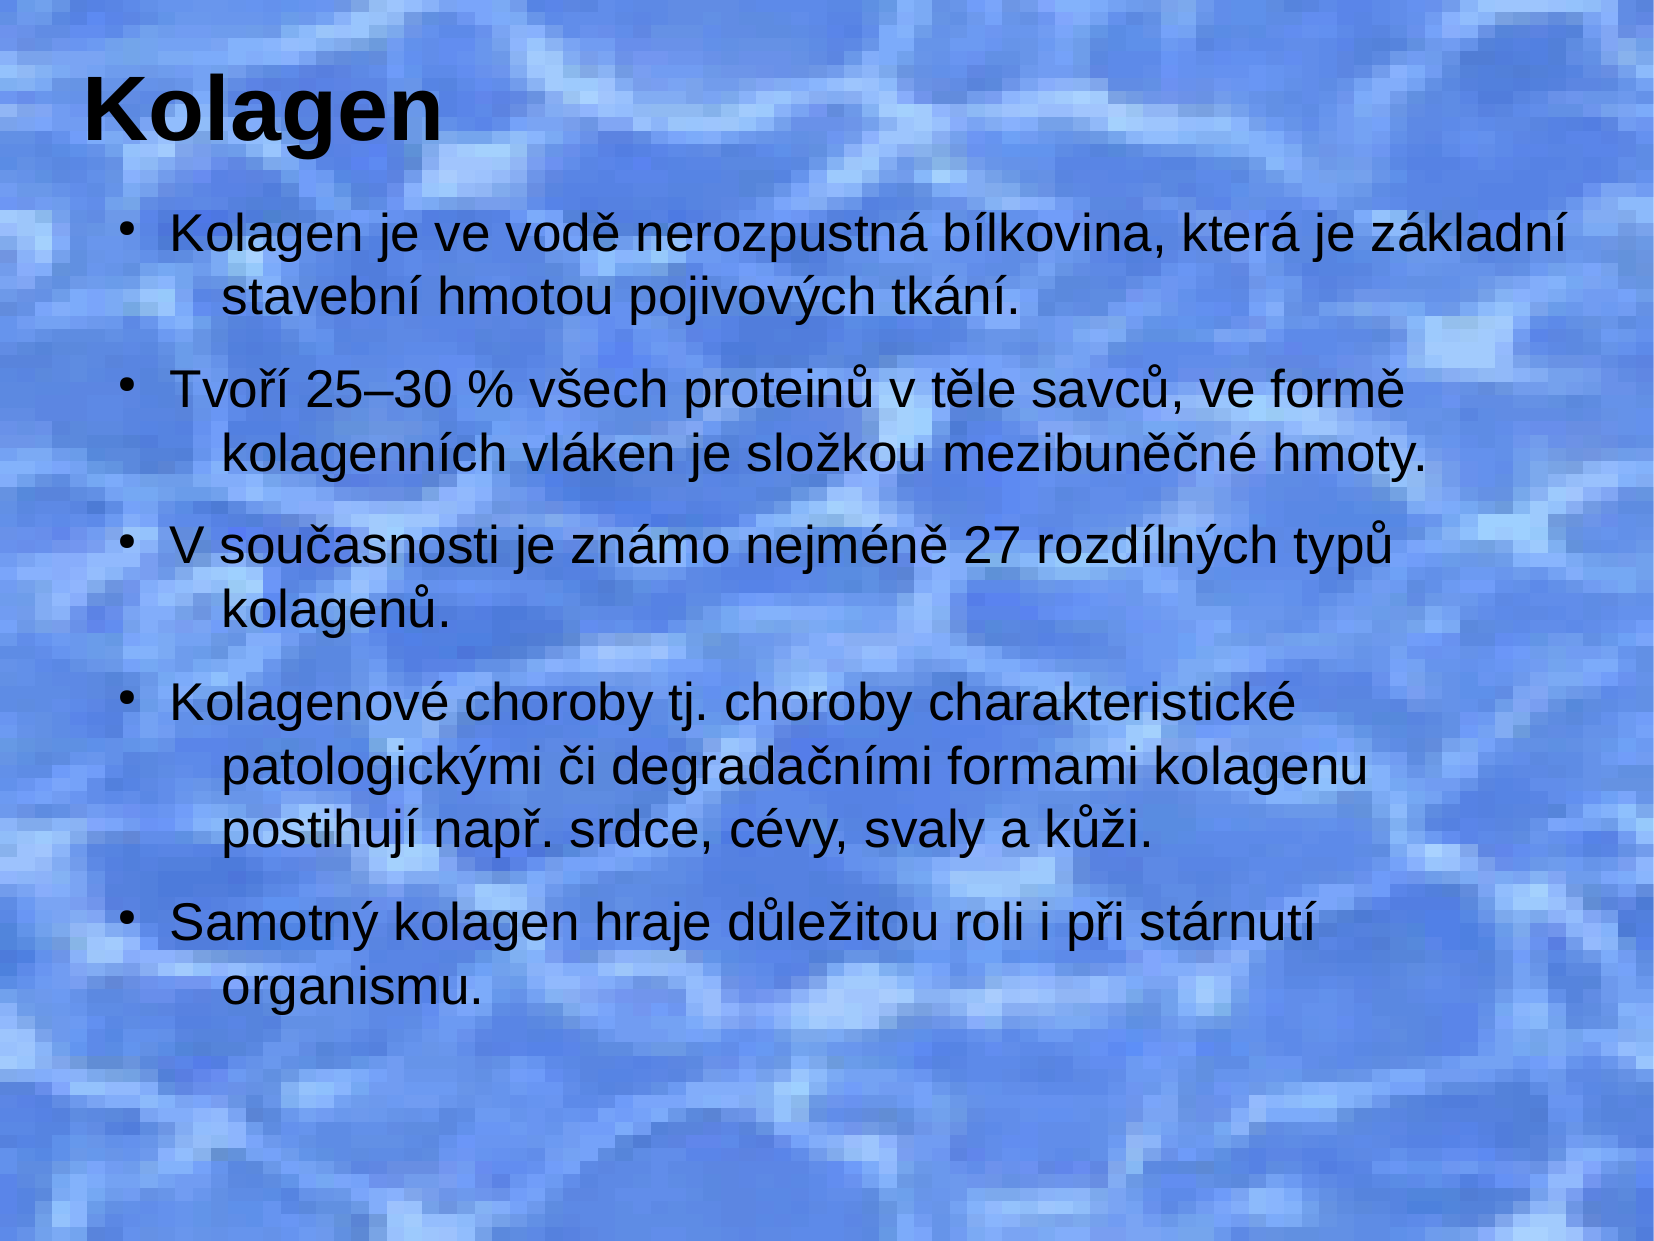

# Kolagen
Kolagen je ve vodě nerozpustná bílkovina, která je základní stavební hmotou pojivových tkání.
Tvoří 25–30 % všech proteinů v těle savců, ve formě kolagenních vláken je složkou mezibuněčné hmoty.
V současnosti je známo nejméně 27 rozdílných typů kolagenů.
Kolagenové choroby tj. choroby charakteristické patologickými či degradačními formami kolagenu postihují např. srdce, cévy, svaly a kůži.
Samotný kolagen hraje důležitou roli i při stárnutí organismu.